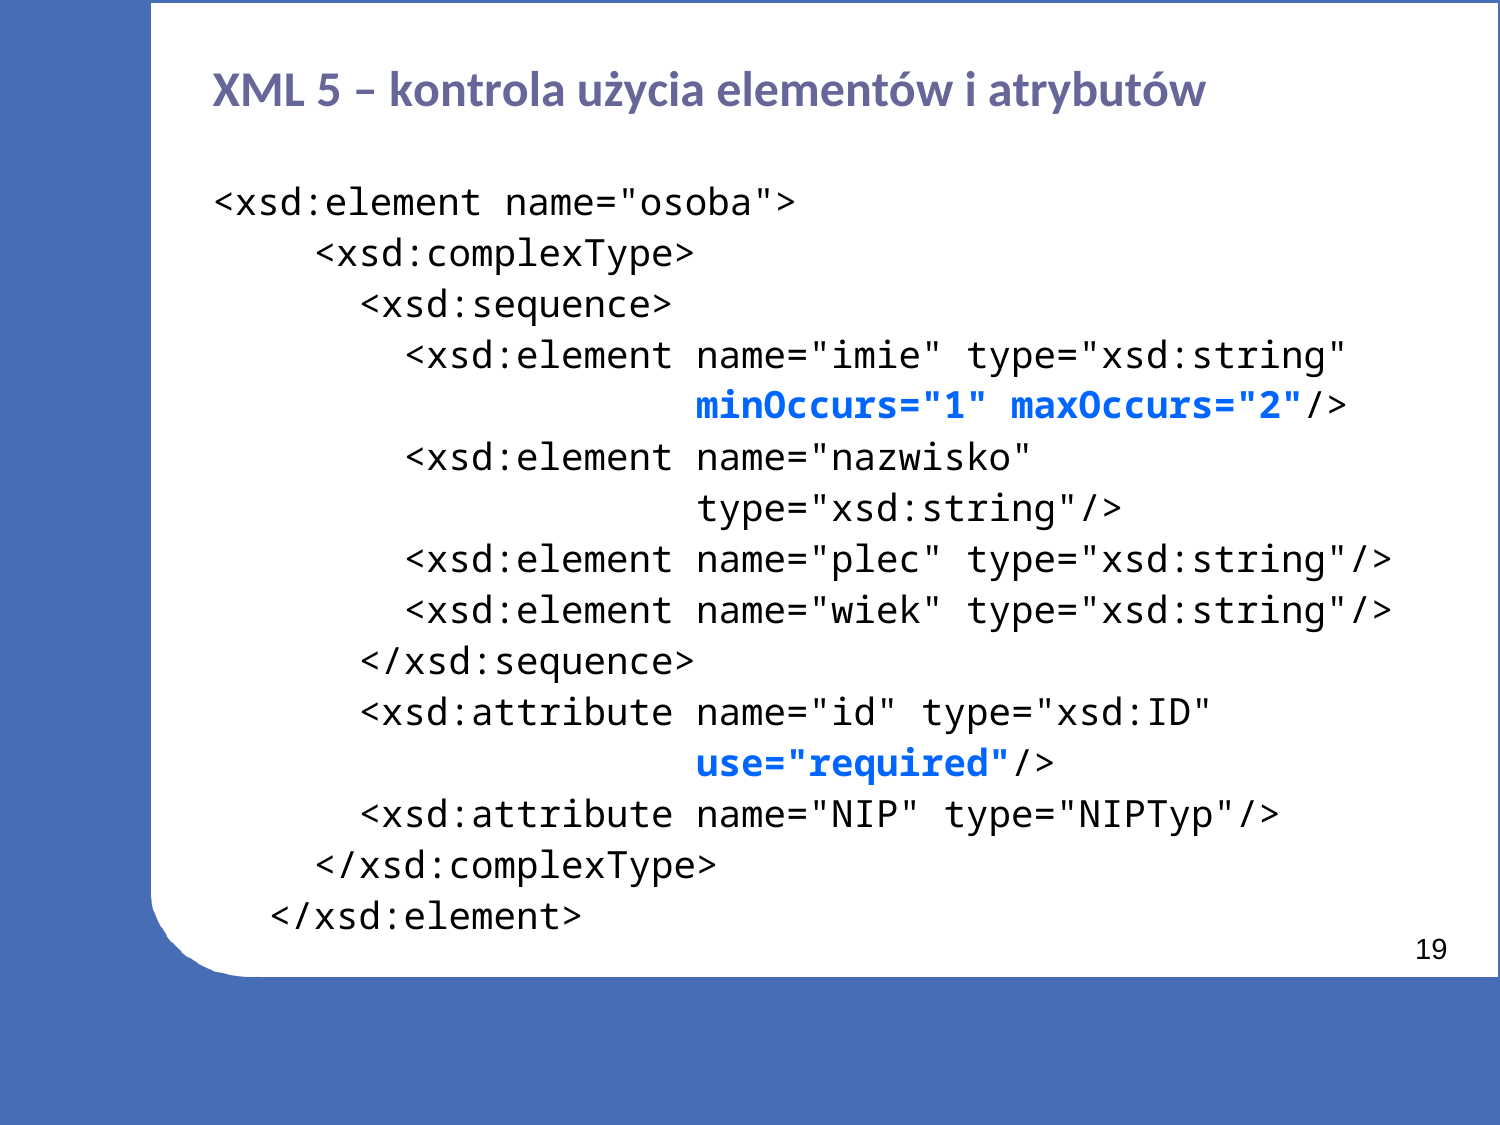

# XML 5 – kontrola użycia elementów i atrybutów
<xsd:element name="osoba">
 <xsd:complexType>
 <xsd:sequence>
 <xsd:element name="imie" type="xsd:string"
 minOccurs="1" maxOccurs="2"/>
 <xsd:element name="nazwisko"
 type="xsd:string"/>
 <xsd:element name="plec" type="xsd:string"/>
 <xsd:element name="wiek" type="xsd:string"/>
 </xsd:sequence>
 <xsd:attribute name="id" type="xsd:ID"
 use="required"/>
 <xsd:attribute name="NIP" type="NIPTyp"/>
 </xsd:complexType>
</xsd:element>
19